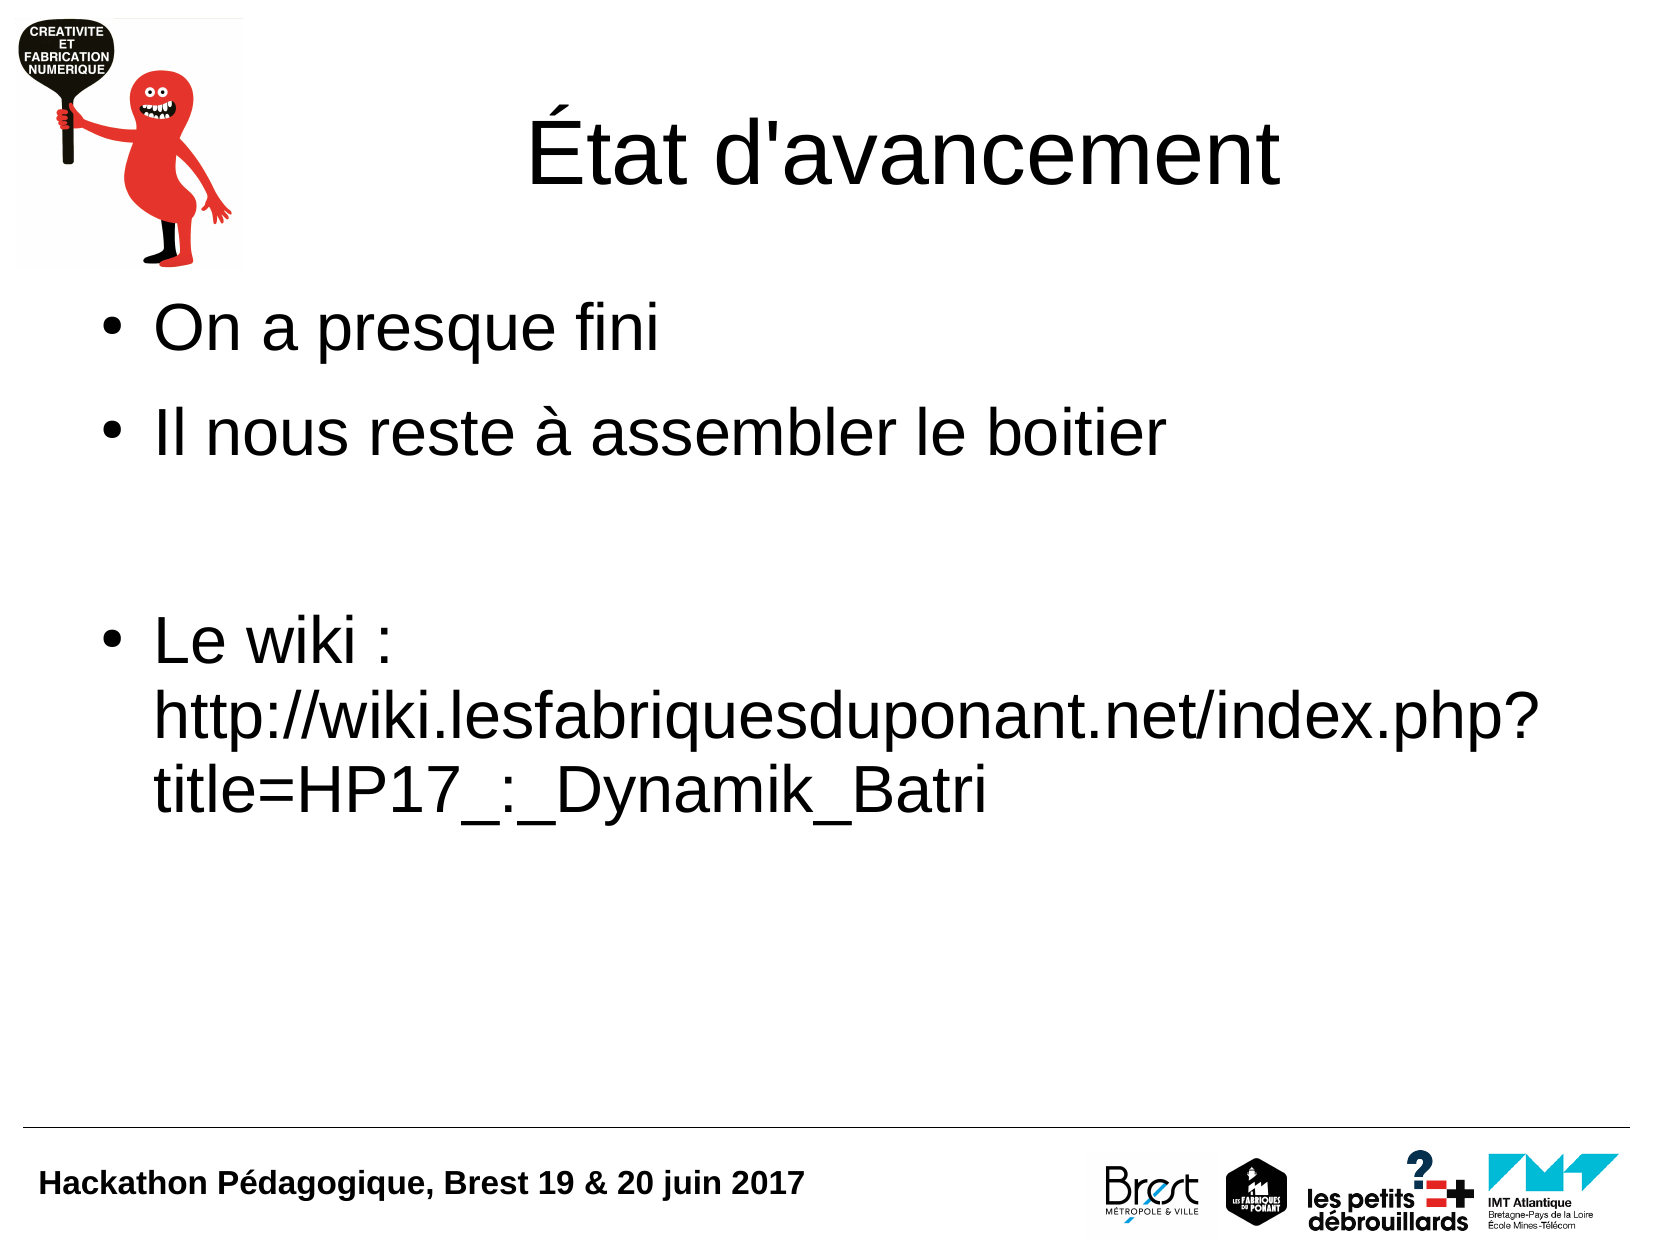

# État d'avancement
On a presque fini
Il nous reste à assembler le boitier
Le wiki : http://wiki.lesfabriquesduponant.net/index.php?title=HP17_:_Dynamik_Batri
Hackathon Pédagogique, Brest 19 & 20 juin 2017